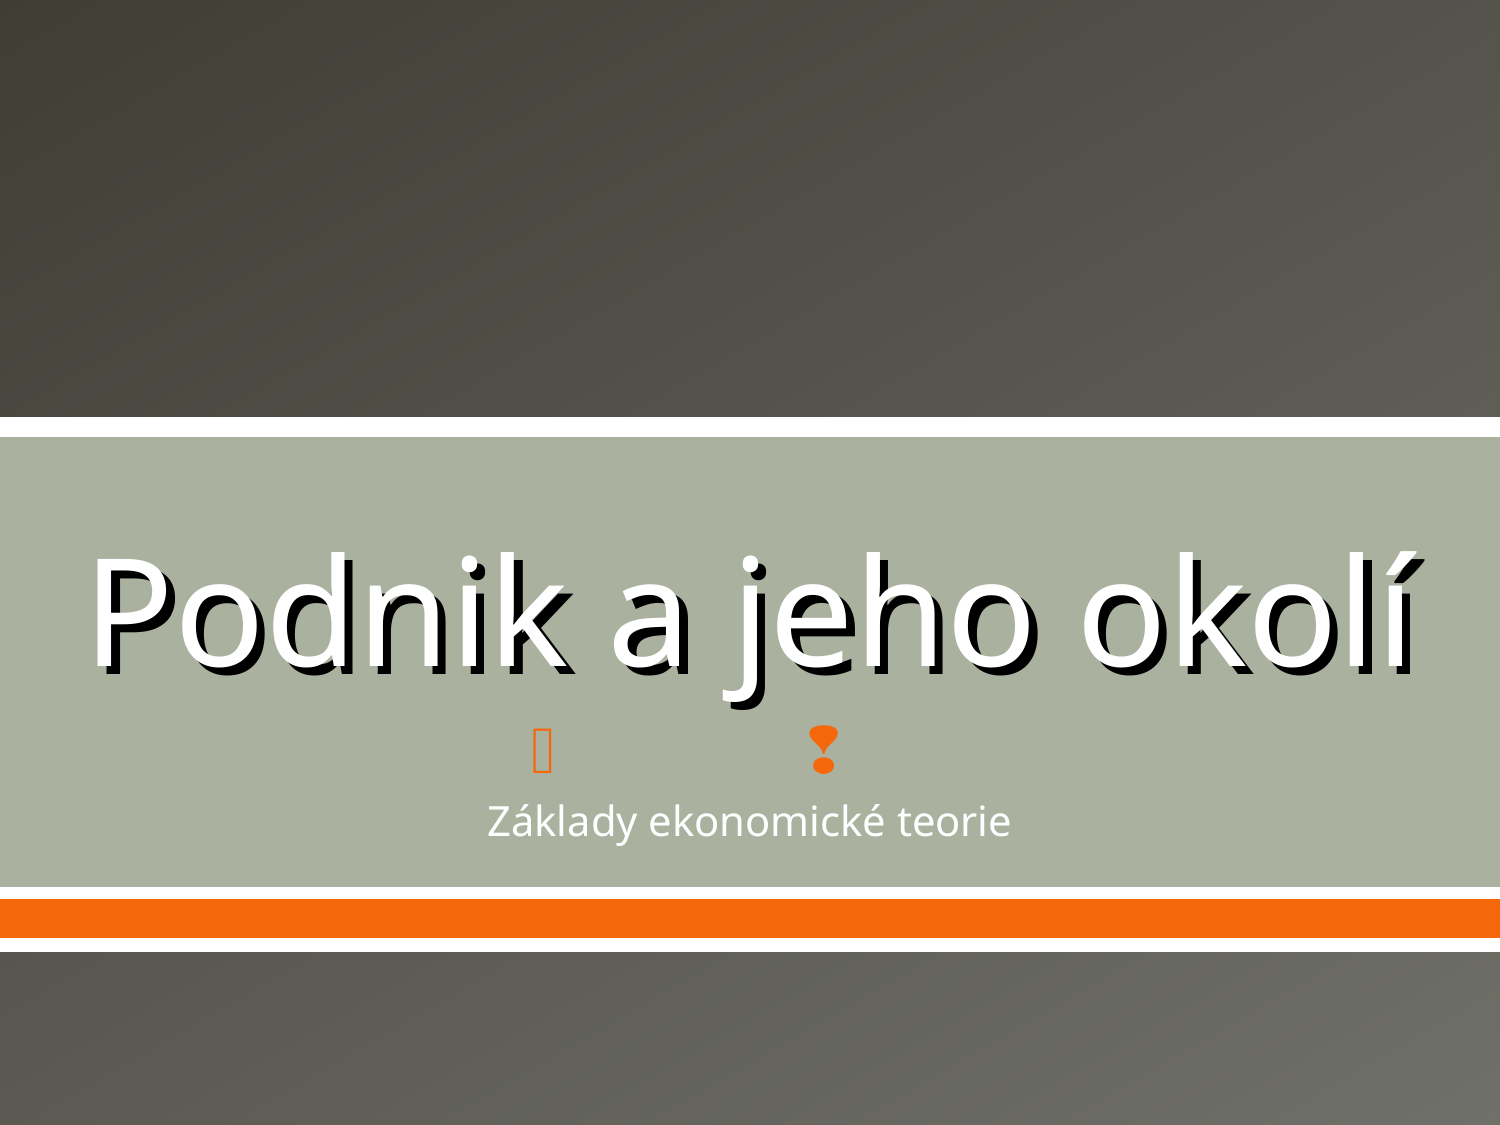

# Podnik a jeho okolí
Základy ekonomické teorie